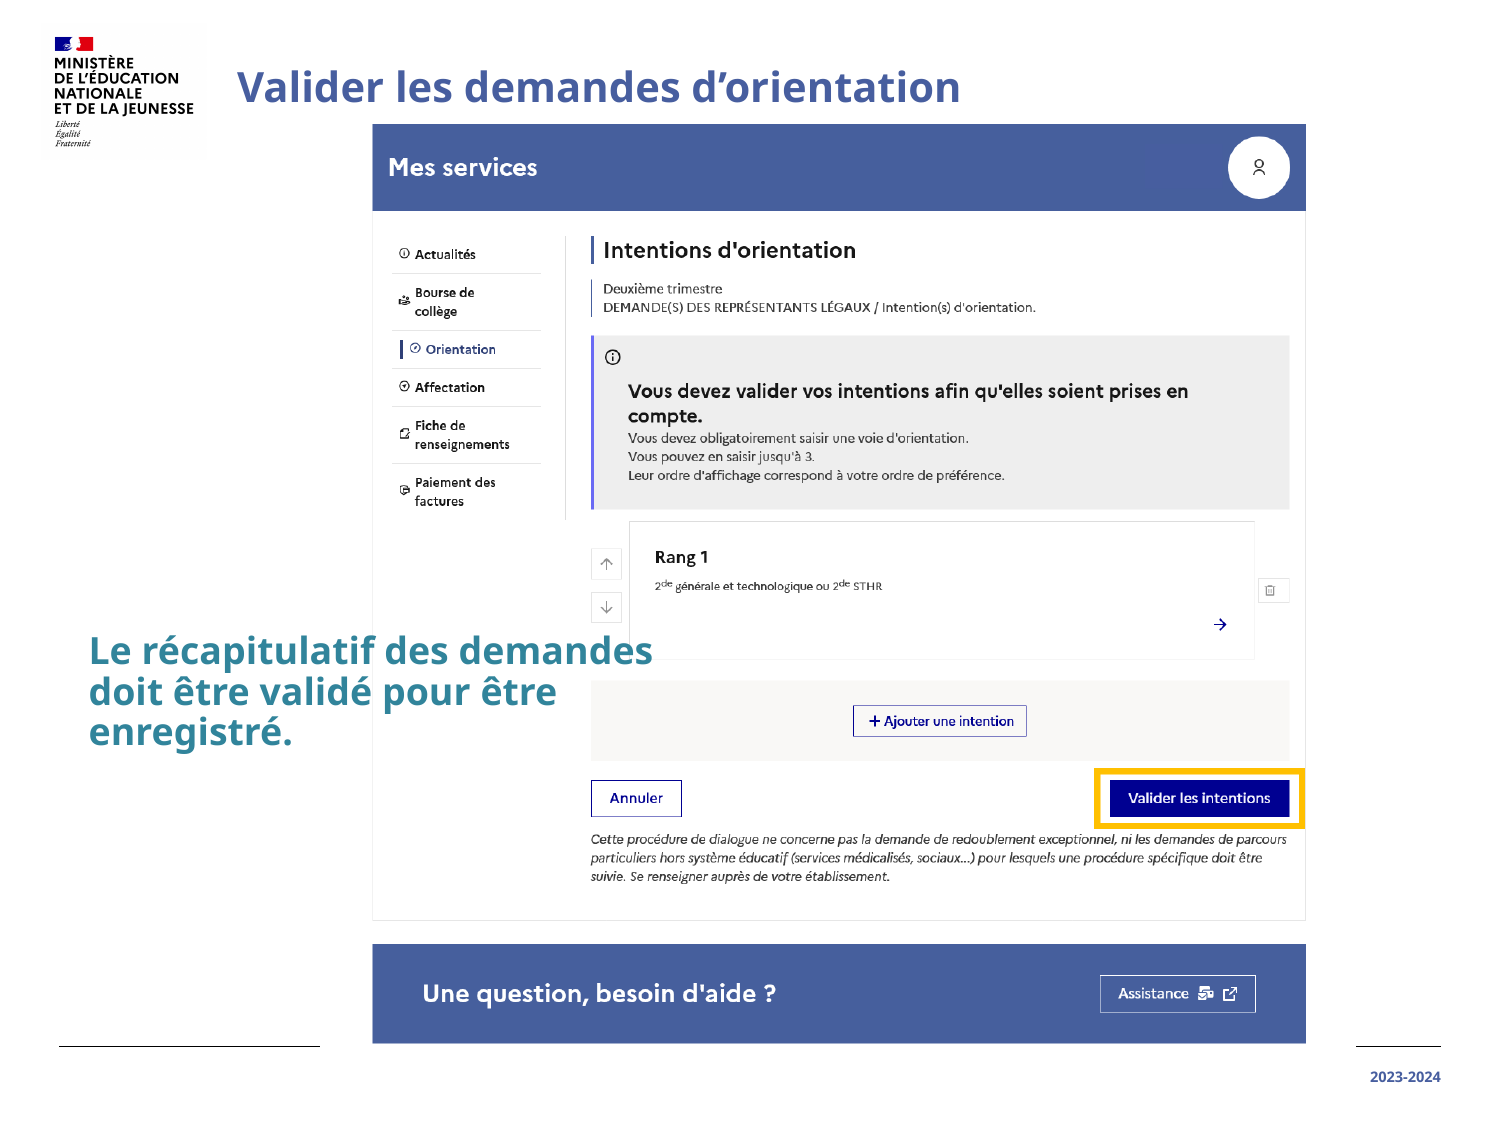

Valider les demandes d’orientation
# Le récapitulatif des demandes doit être validé pour être enregistré.
2023-2024